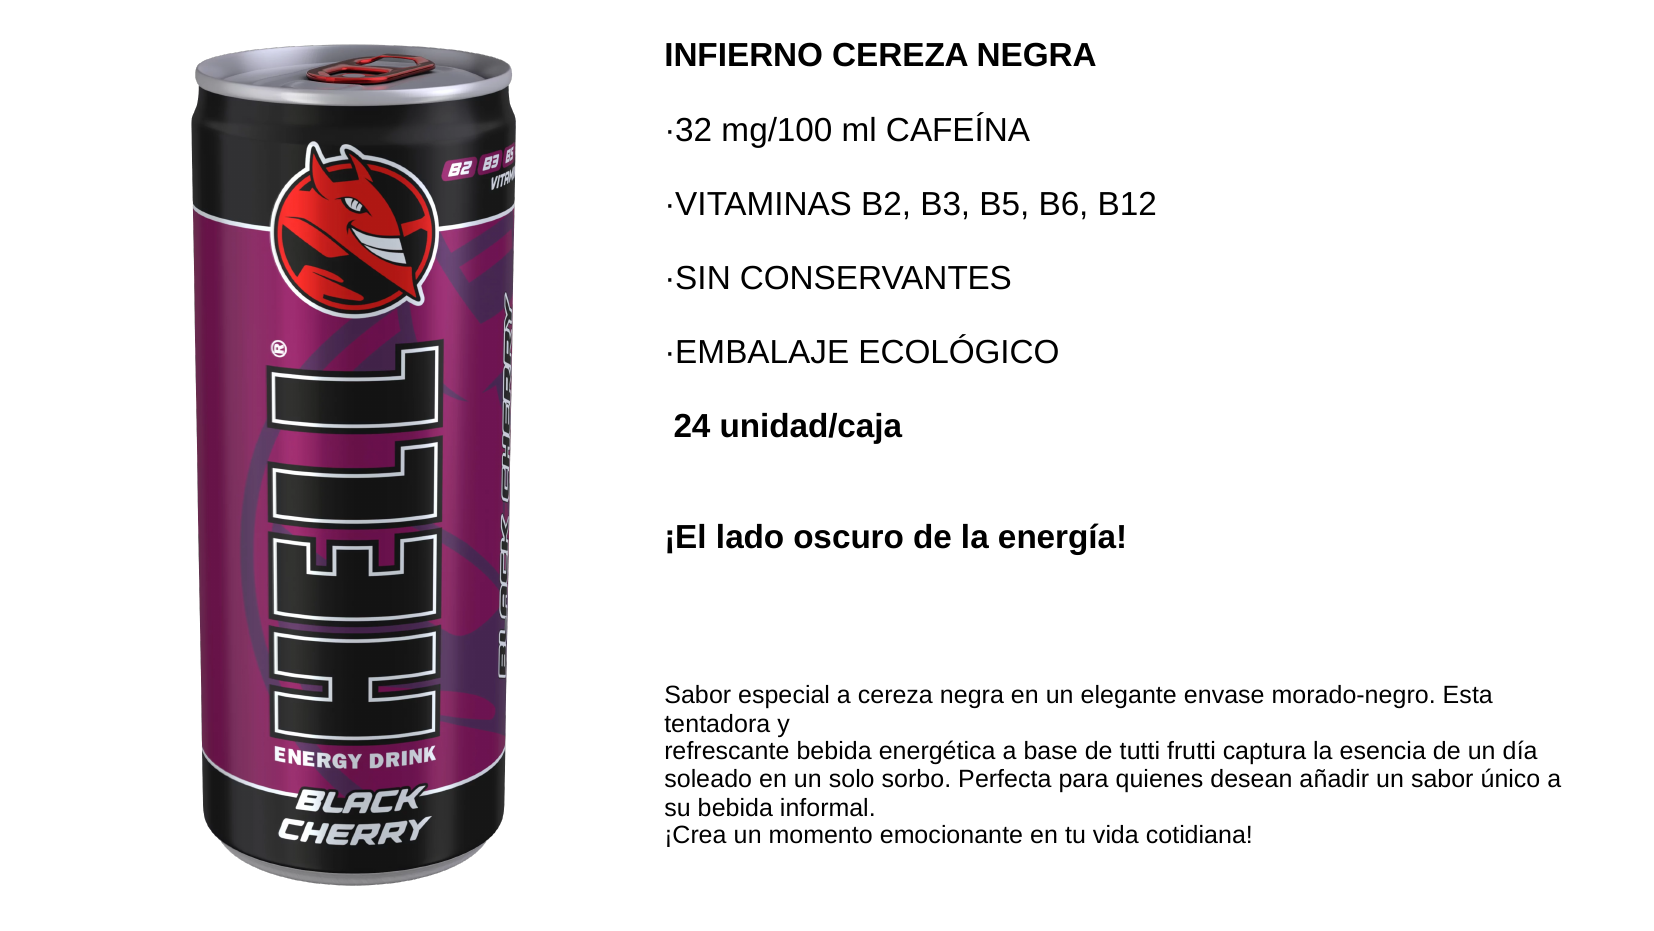

INFIERNO CEREZA NEGRA
·32 mg/100 ml CAFEÍNA
·VITAMINAS B2, B3, B5, B6, B12
·SIN CONSERVANTES
·EMBALAJE ECOLÓGICO
 24 unidad/caja
¡El lado oscuro de la energía!
Sabor especial a cereza negra en un elegante envase morado-negro. Esta tentadora y
refrescante bebida energética a base de tutti frutti captura la esencia de un día soleado en un solo sorbo. Perfecta para quienes desean añadir un sabor único a su bebida informal.
¡Crea un momento emocionante en tu vida cotidiana!